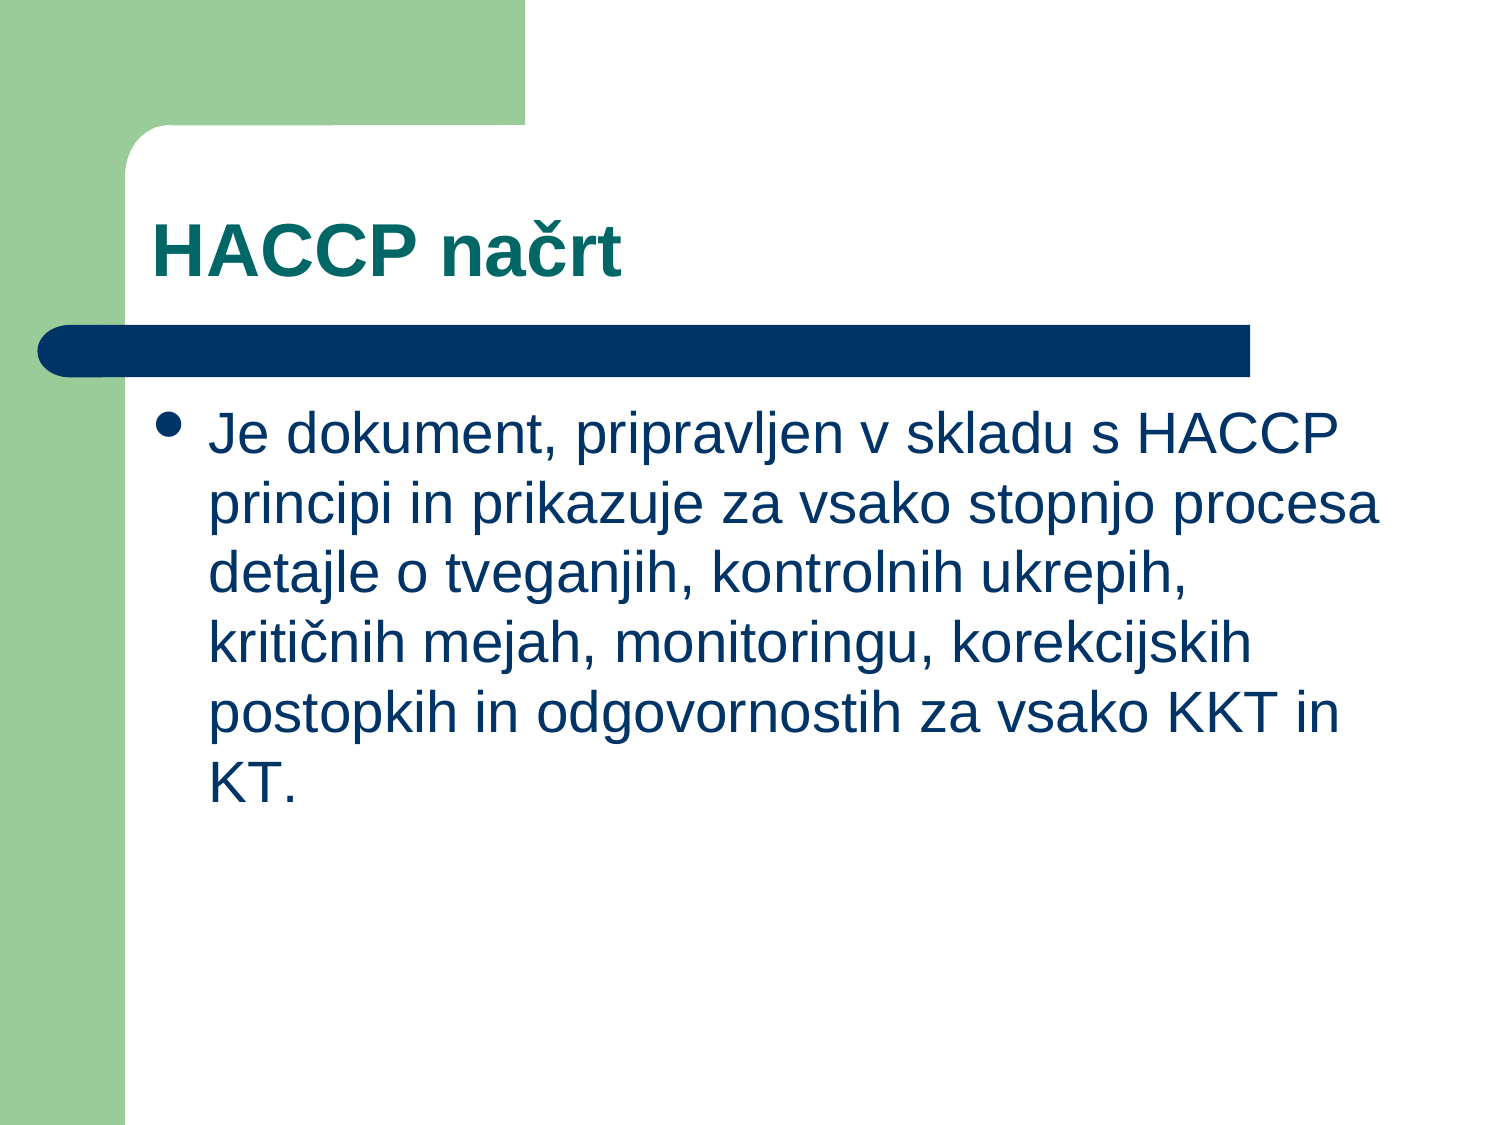

# HACCP načrt
Je dokument, pripravljen v skladu s HACCP principi in prikazuje za vsako stopnjo procesa detajle o tveganjih, kontrolnih ukrepih, kritičnih mejah, monitoringu, korekcijskih postopkih in odgovornostih za vsako KKT in KT.